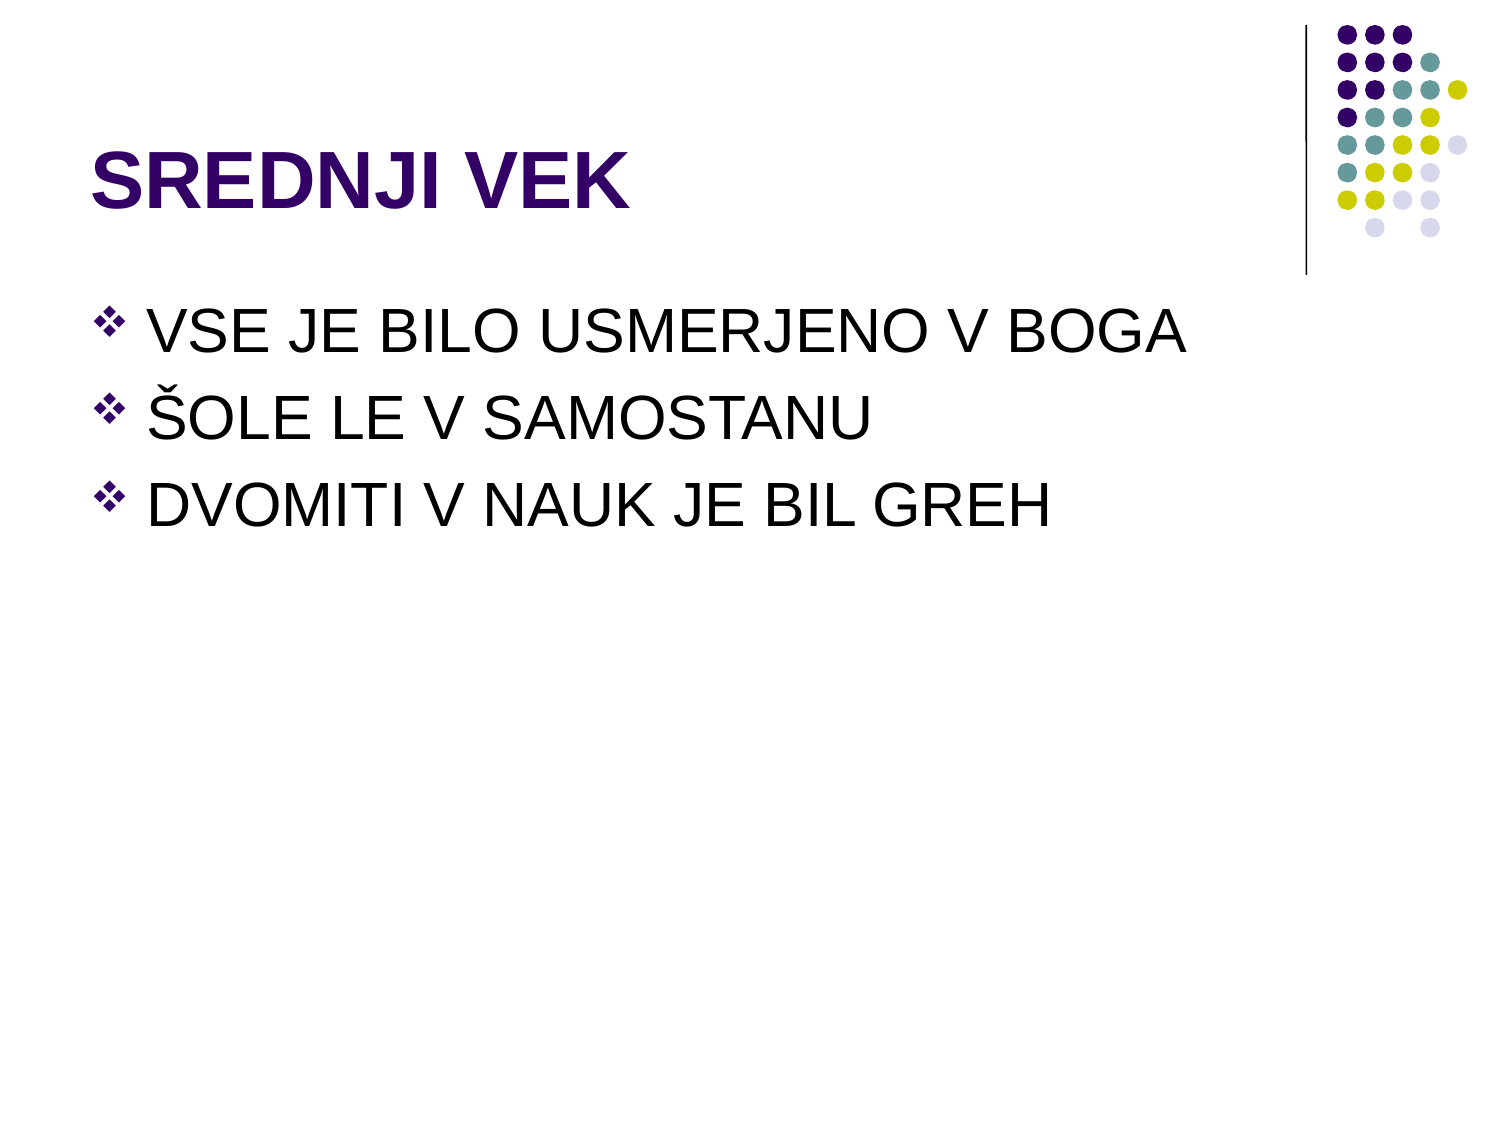

# SREDNJI VEK
VSE JE BILO USMERJENO V BOGA
ŠOLE LE V SAMOSTANU
DVOMITI V NAUK JE BIL GREH